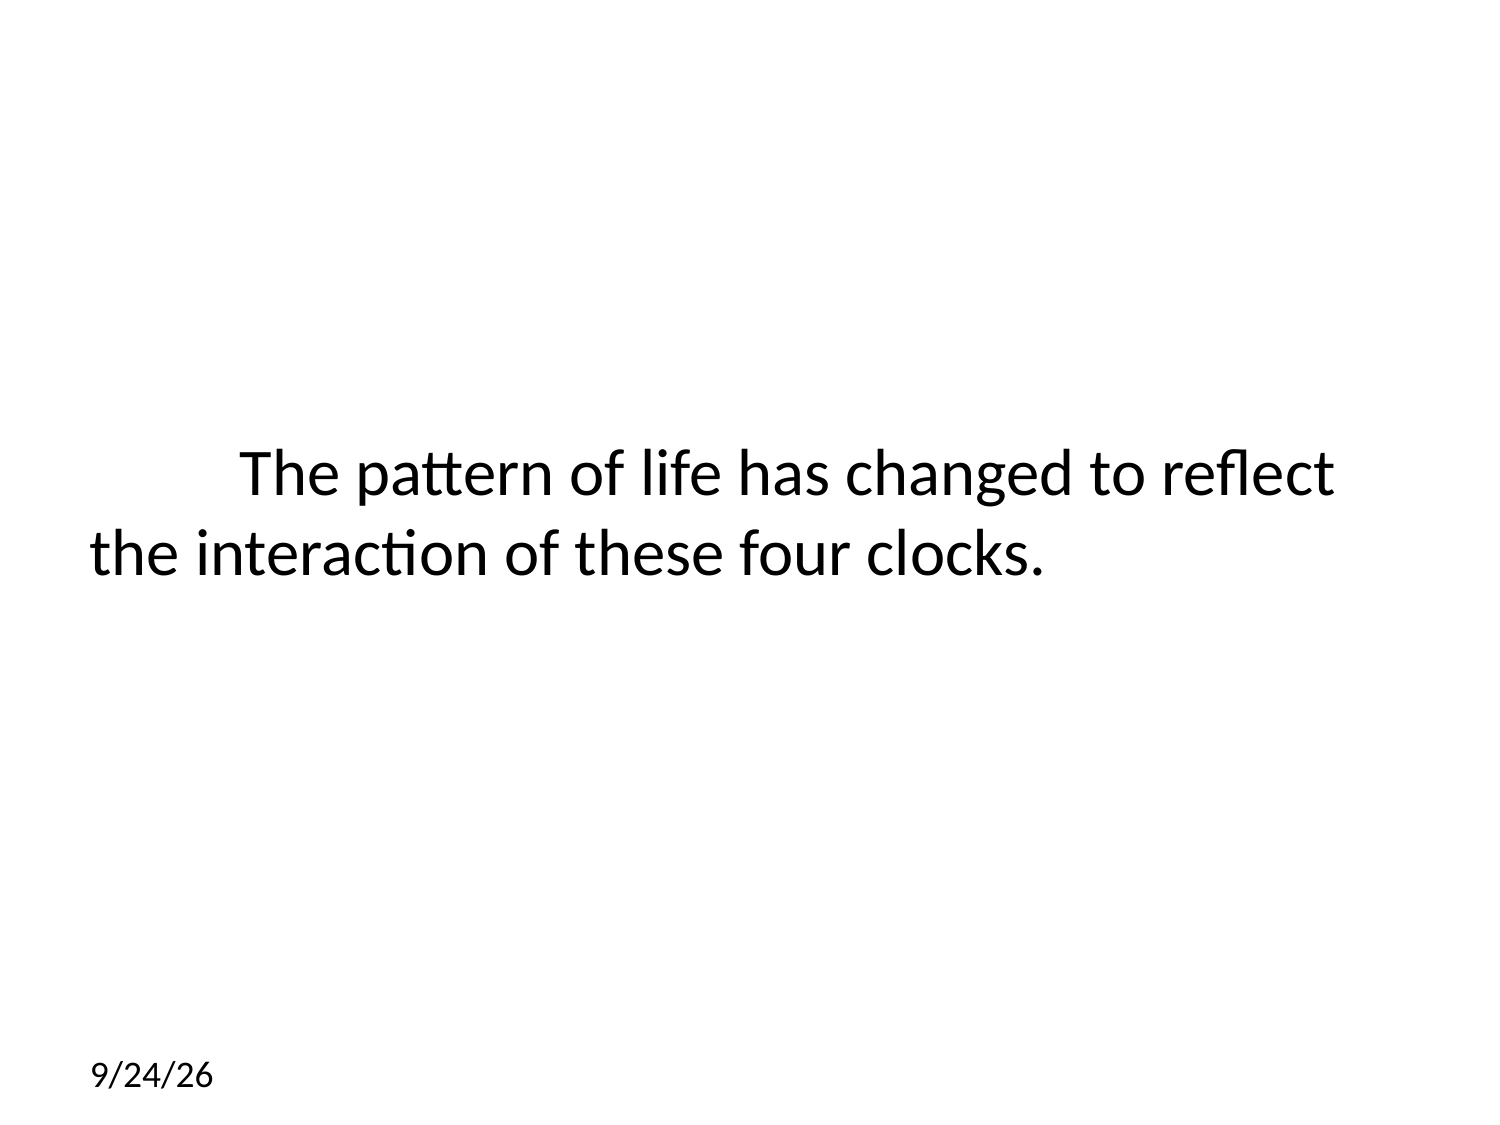

#
		The pattern of life has changed to reflect the interaction of these four clocks.